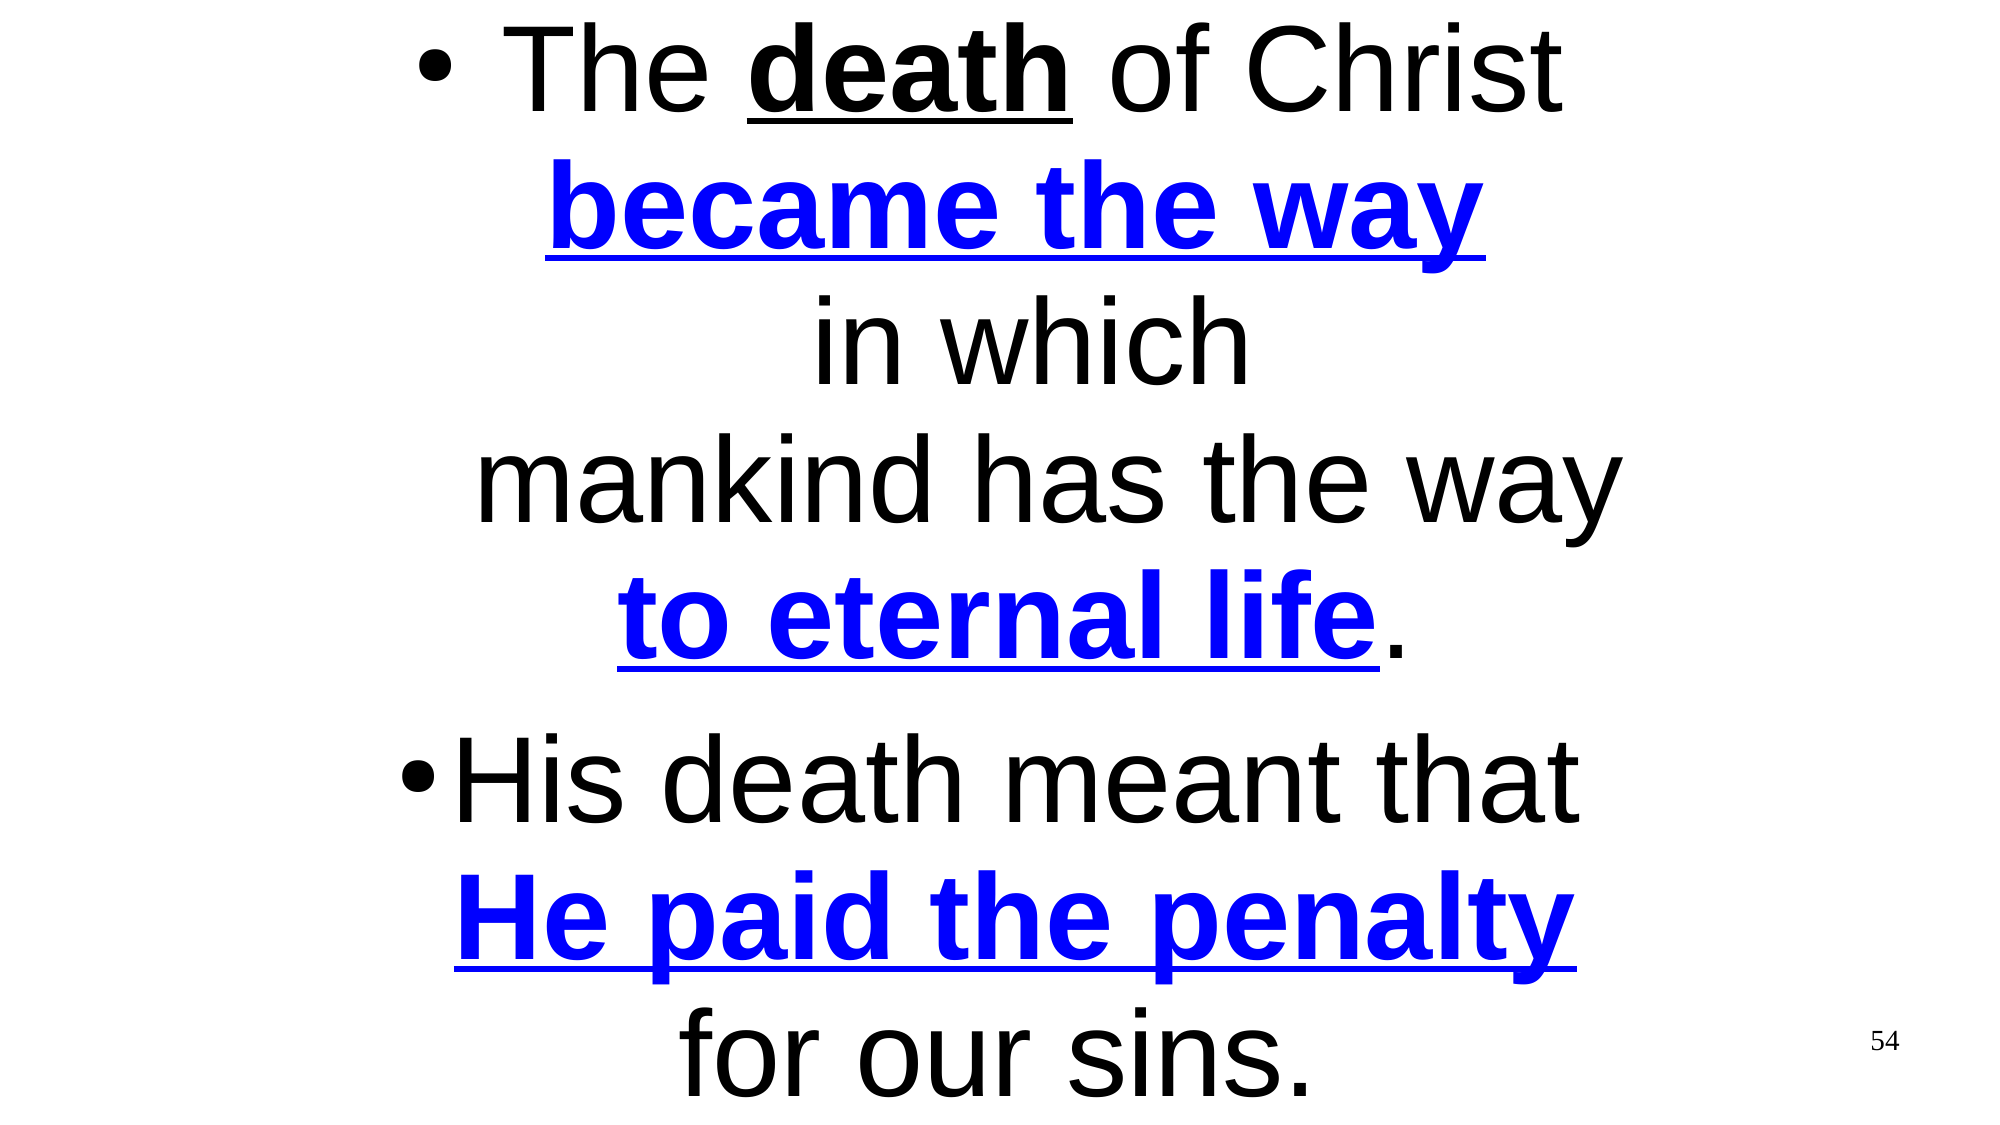

# The death of Christ became the way in which mankind has the way to eternal life.
His death meant that
He paid the penalty
for our sins.
54